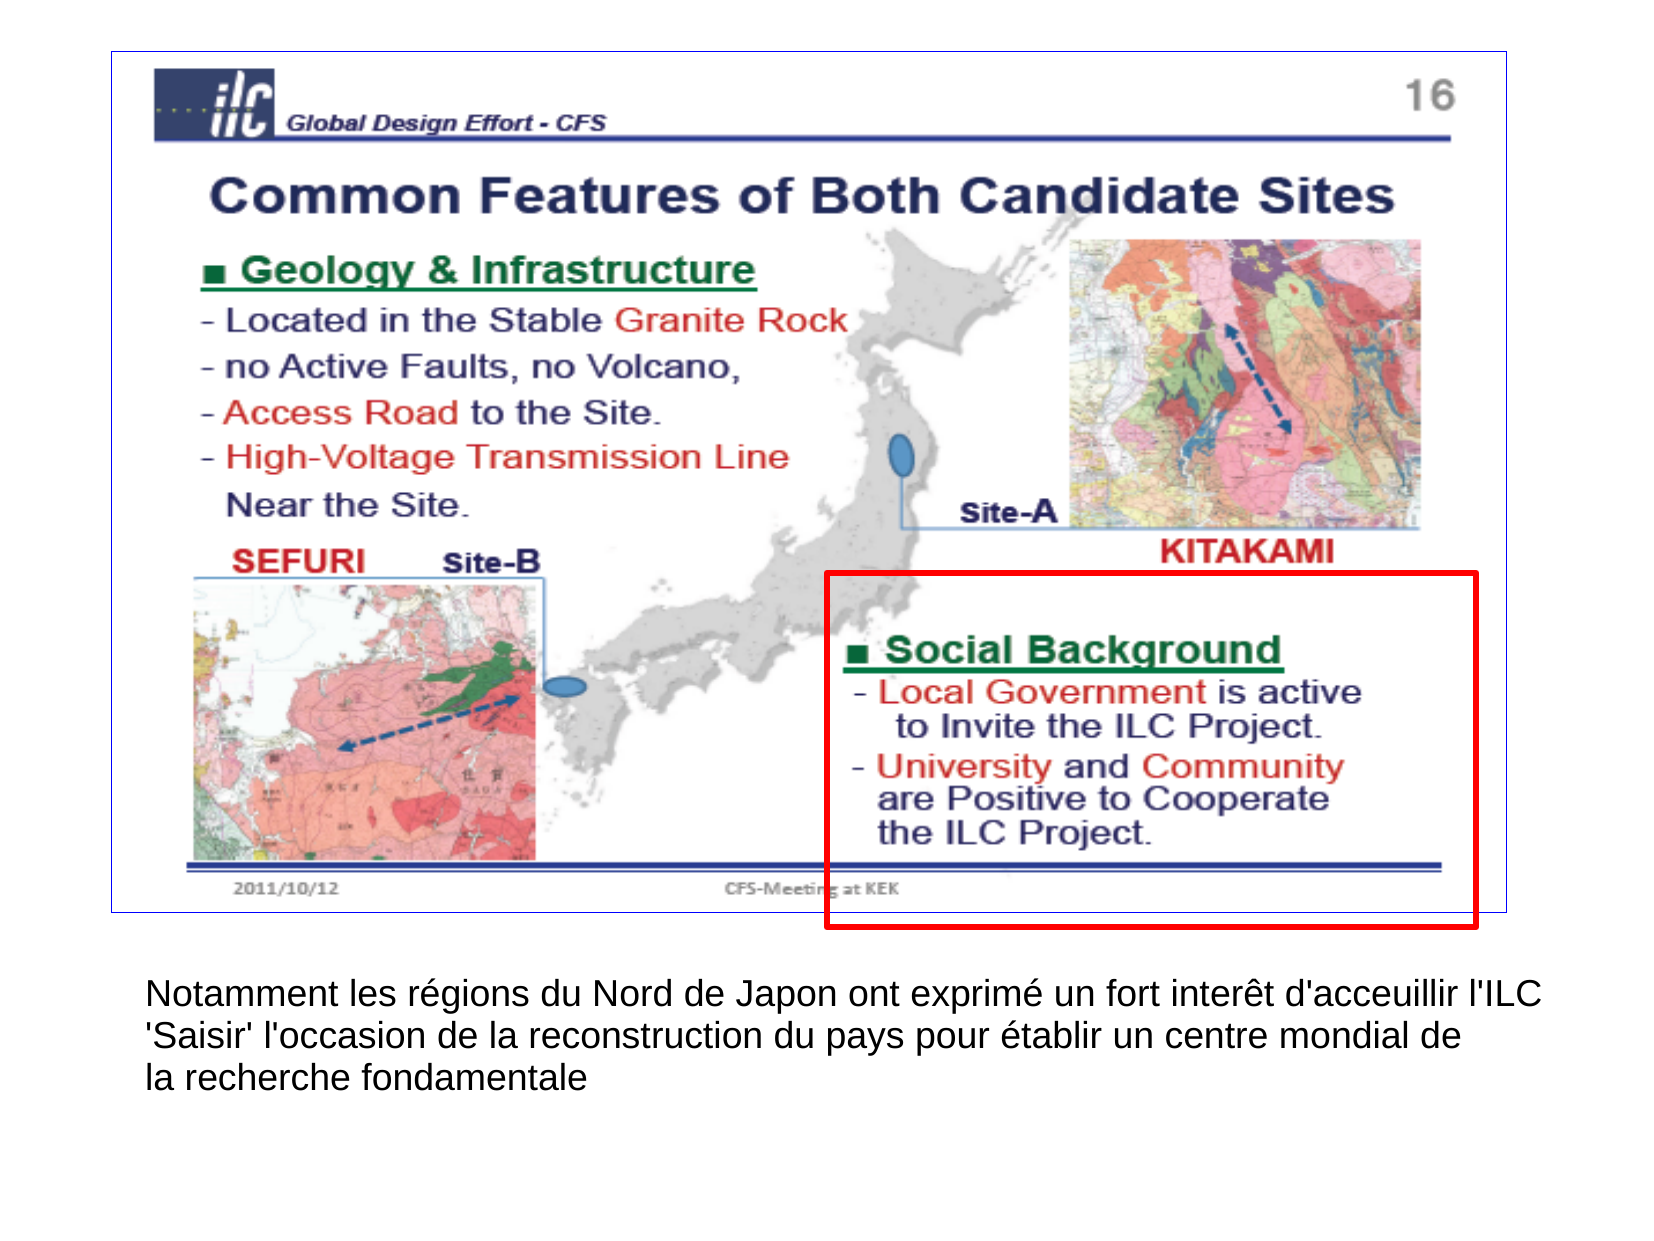

Notamment les régions du Nord de Japon ont exprimé un fort interêt d'acceuillir l'ILC
'Saisir' l'occasion de la reconstruction du pays pour établir un centre mondial de
la recherche fondamentale